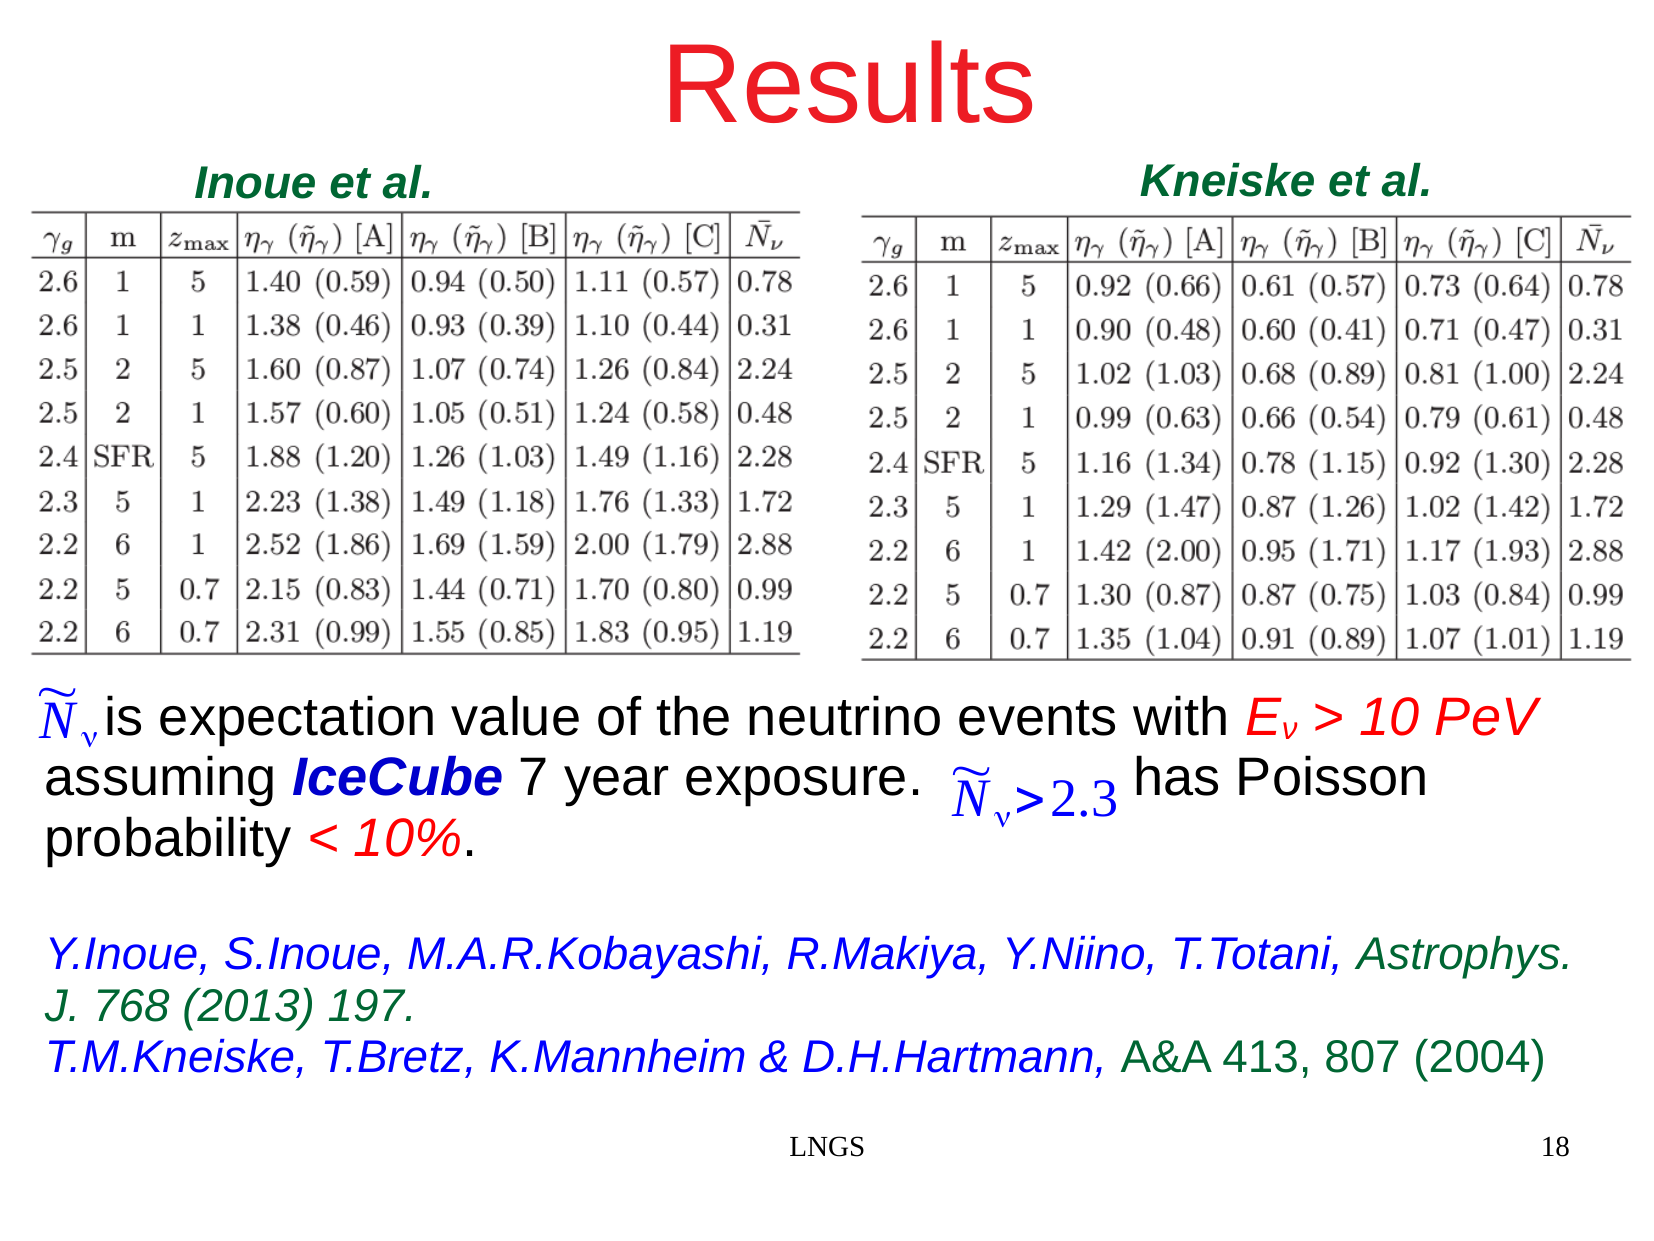

# Results
Kneiske et al.
Inoue et al.
 is expectation value of the neutrino events with Eν > 10 PeV assuming IceCube 7 year exposure. has Poisson probability < 10%.
Y.Inoue, S.Inoue, M.A.R.Kobayashi, R.Makiya, Y.Niino, T.Totani, Astrophys. J. 768 (2013) 197.
T.M.Kneiske, T.Bretz, K.Mannheim & D.H.Hartmann, A&A 413, 807 (2004)
LNGS
18